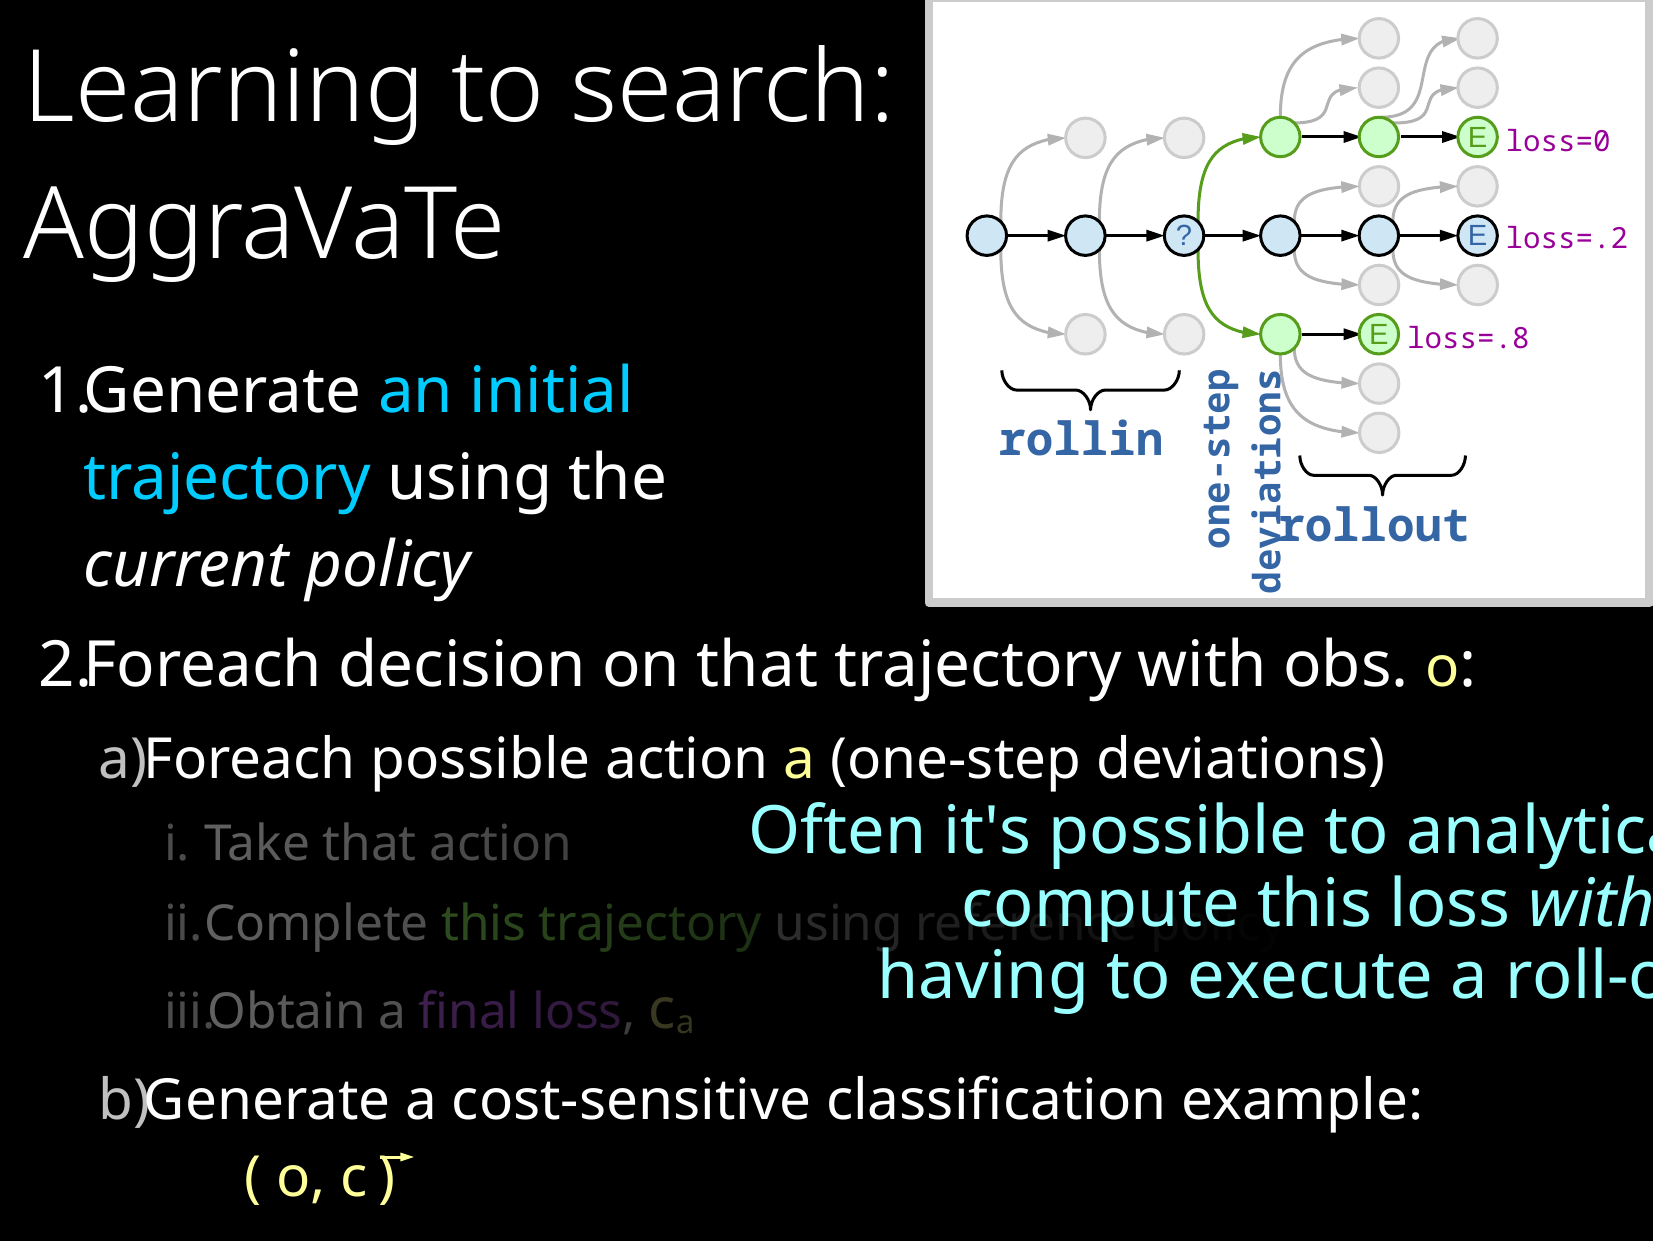

# Learning to search: AggraVaTe
E
loss=0
?
E
loss=.2
E
loss=.8
Generate an initial
trajectory using the
current policy
Foreach decision on that trajectory with obs. o:
Foreach possible action a (one-step deviations)
Take that action
Complete this trajectory using reference policy
Obtain a final loss, ca
Generate a cost-sensitive classification example:
	( o, c )
rollin
 one-step
deviations
rollout
Often it's possible to analytically
compute this loss without
having to execute a roll-out!